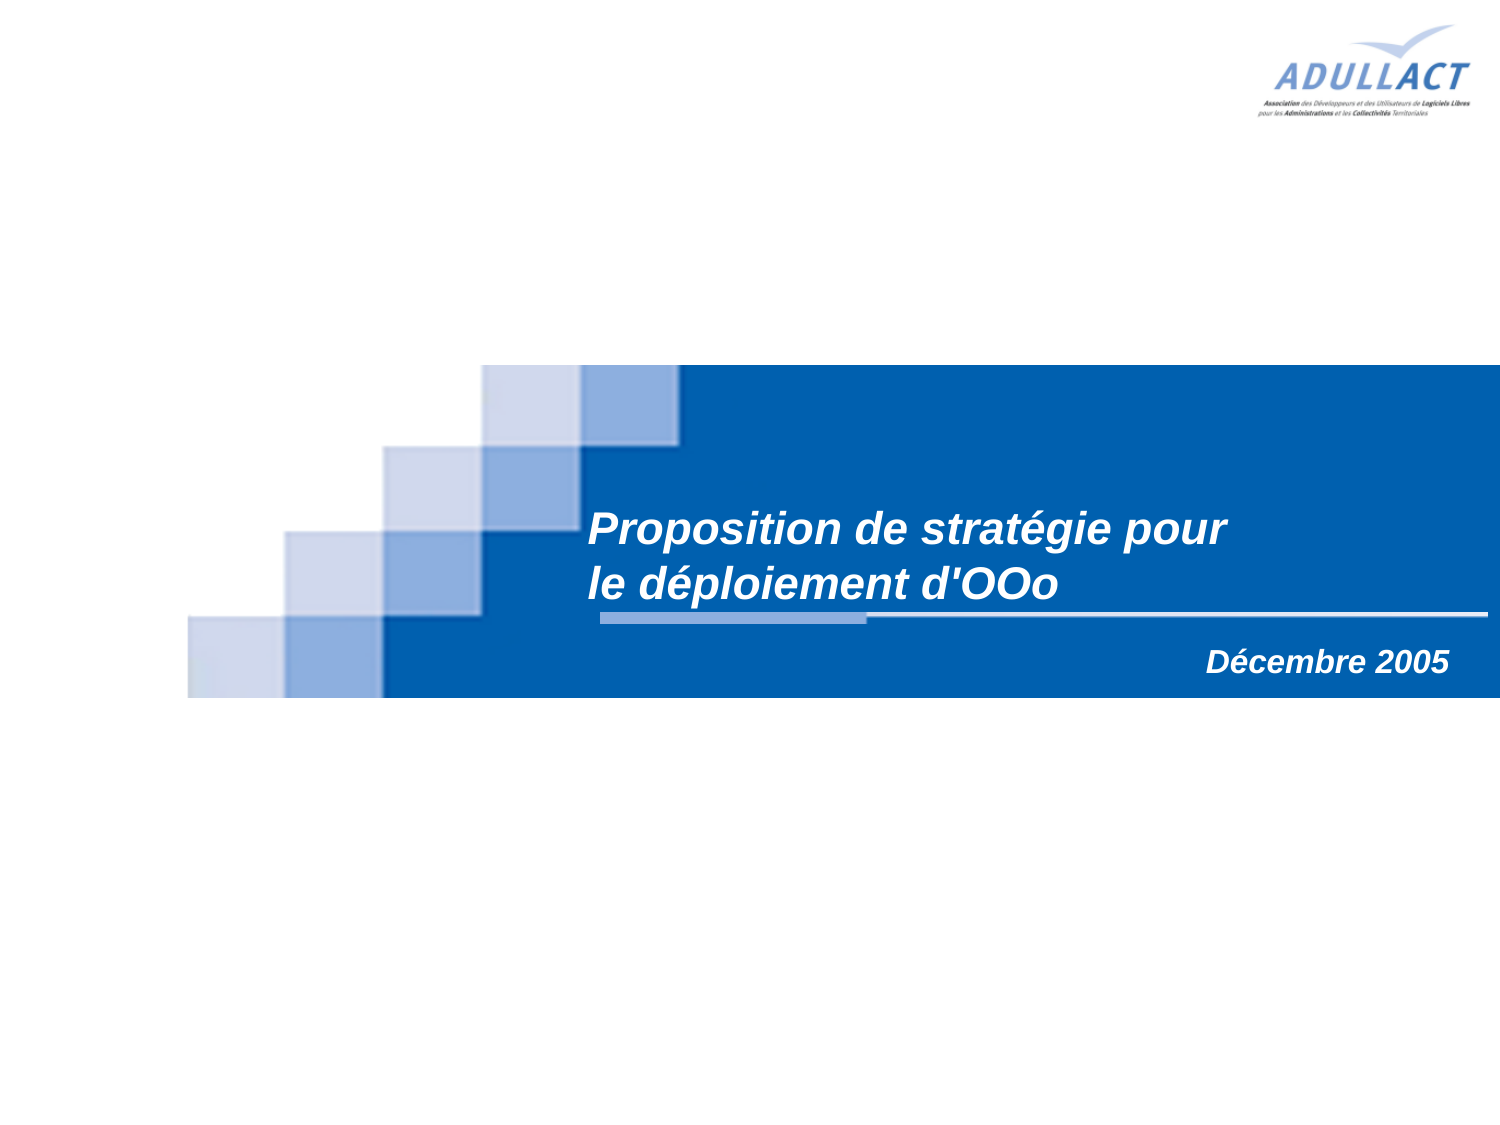

Proposition de stratégie pour
le déploiement d'OOo
Décembre 2005